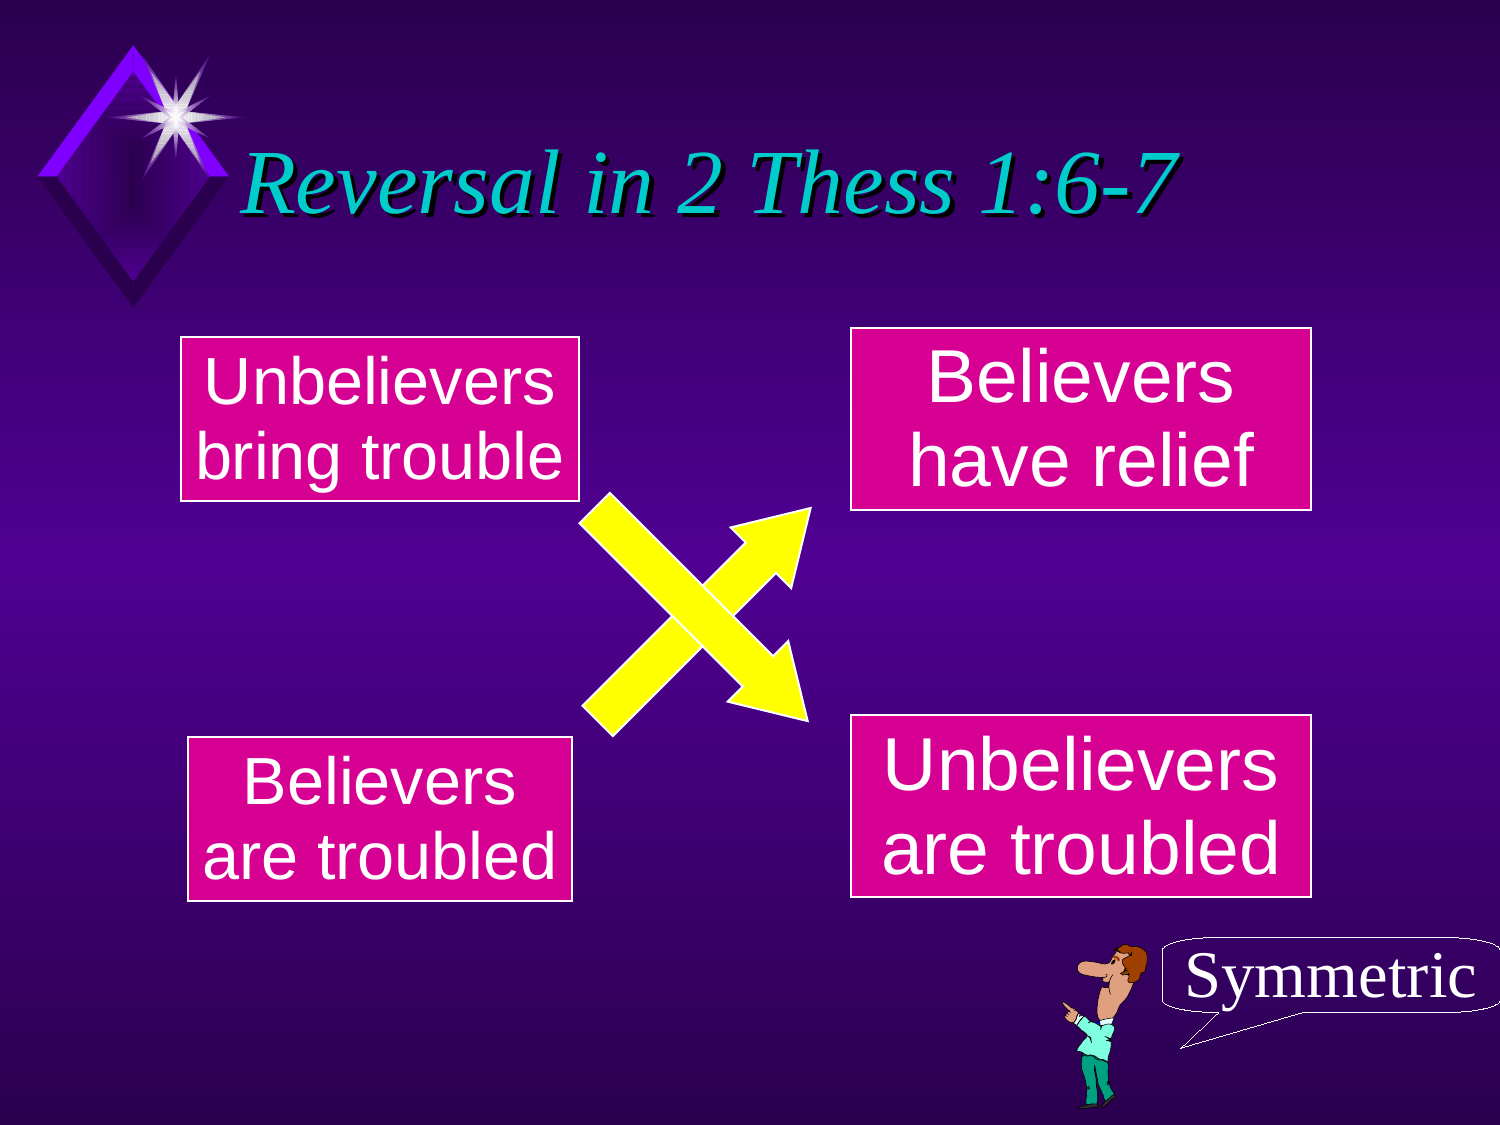

# Reversal in 2 Thess 1:6-7
Believers
have relief
Unbelievers
are troubled
Unbelievers
bring trouble
Believers
are troubled
Symmetric